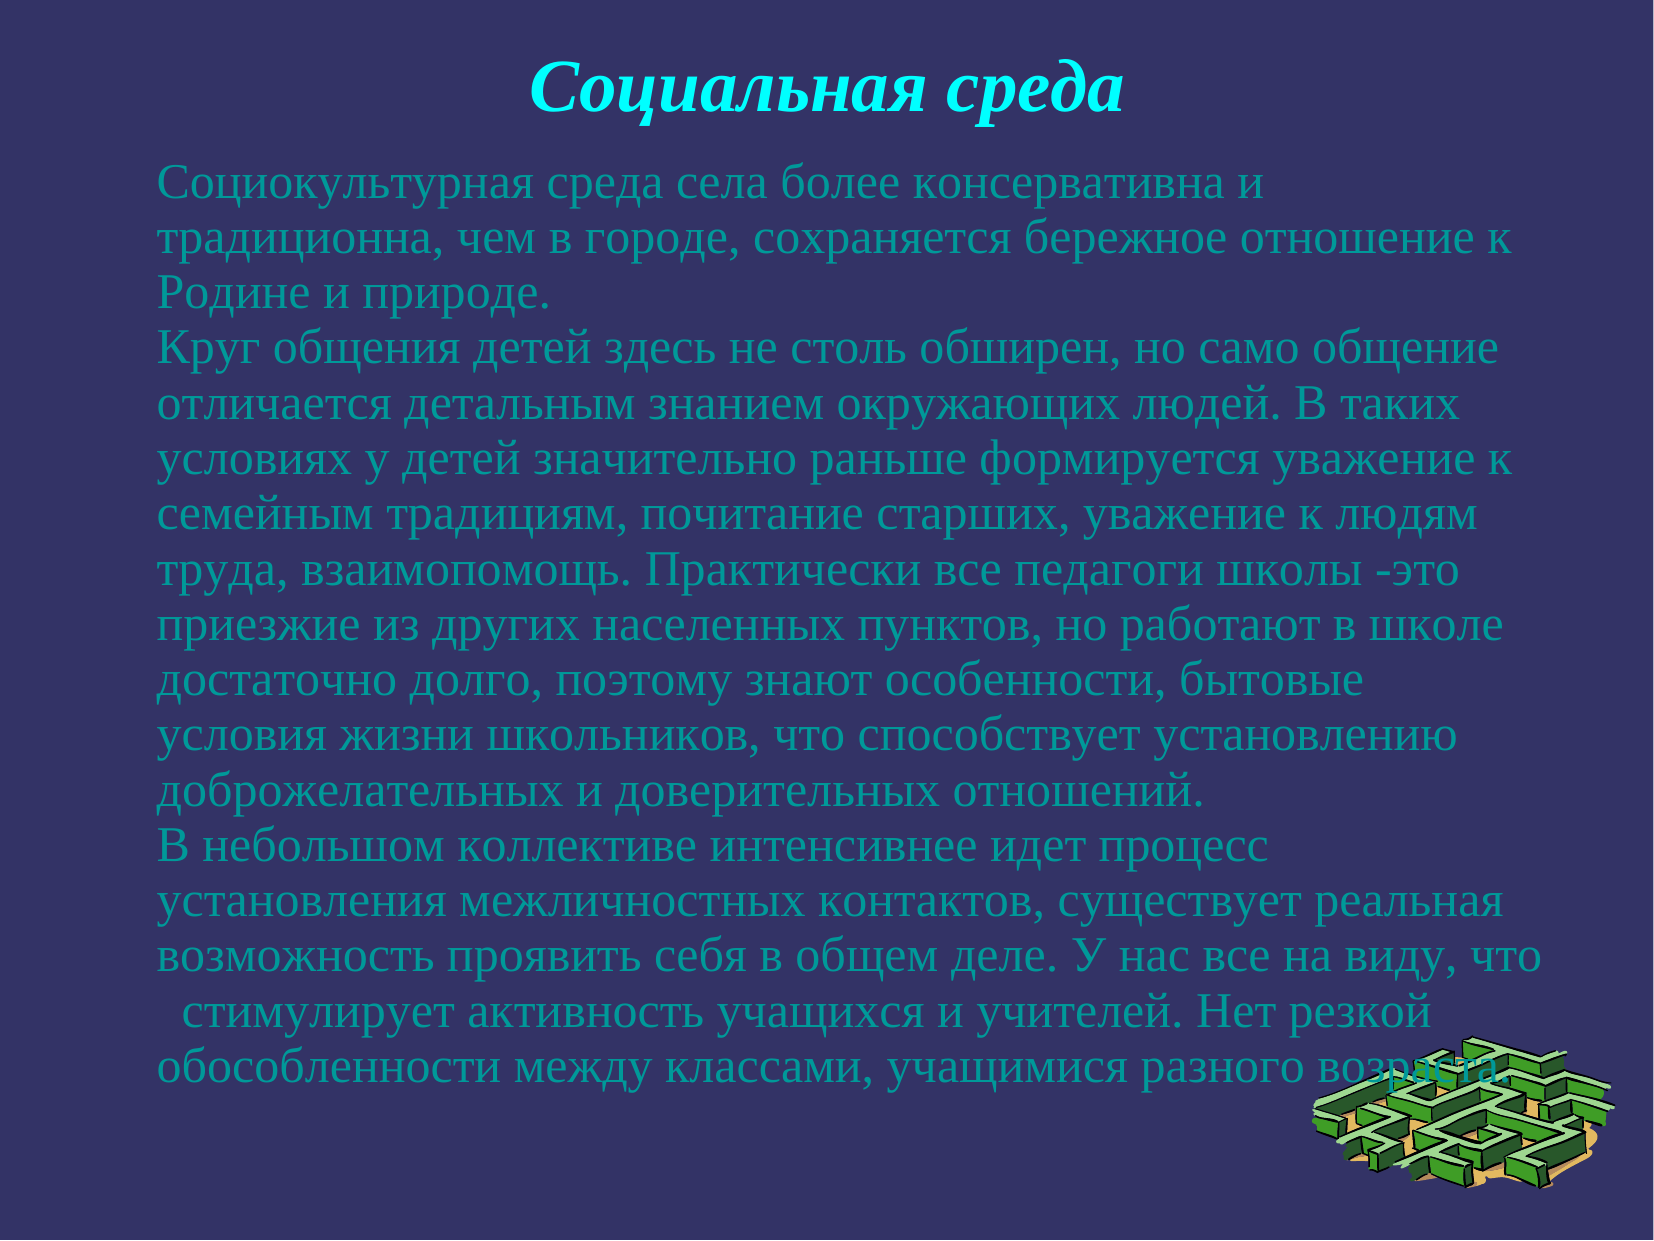

# Социальная среда
Социокультурная среда села более консервативна и традиционна, чем в городе, сохраняется бережное отношение к Родине и природе.
Круг общения детей здесь не столь обширен, но само общение отличается детальным знанием окружающих людей. В таких условиях у детей значительно раньше формируется уважение к семейным традициям, почитание старших, уважение к людям труда, взаимопомощь. Практически все педагоги школы -это приезжие из других населенных пунктов, но работают в школе достаточно долго, поэтому знают особенности, бытовые условия жизни школьников, что способствует установлению доброжелательных и доверительных отношений.
В небольшом коллективе интенсивнее идет процесс установления межличностных контактов, существует реальная возможность проявить себя в общем деле. У нас все на виду, что стимулирует активность учащихся и учителей. Нет резкой обособленности между классами, учащимися разного возраста.